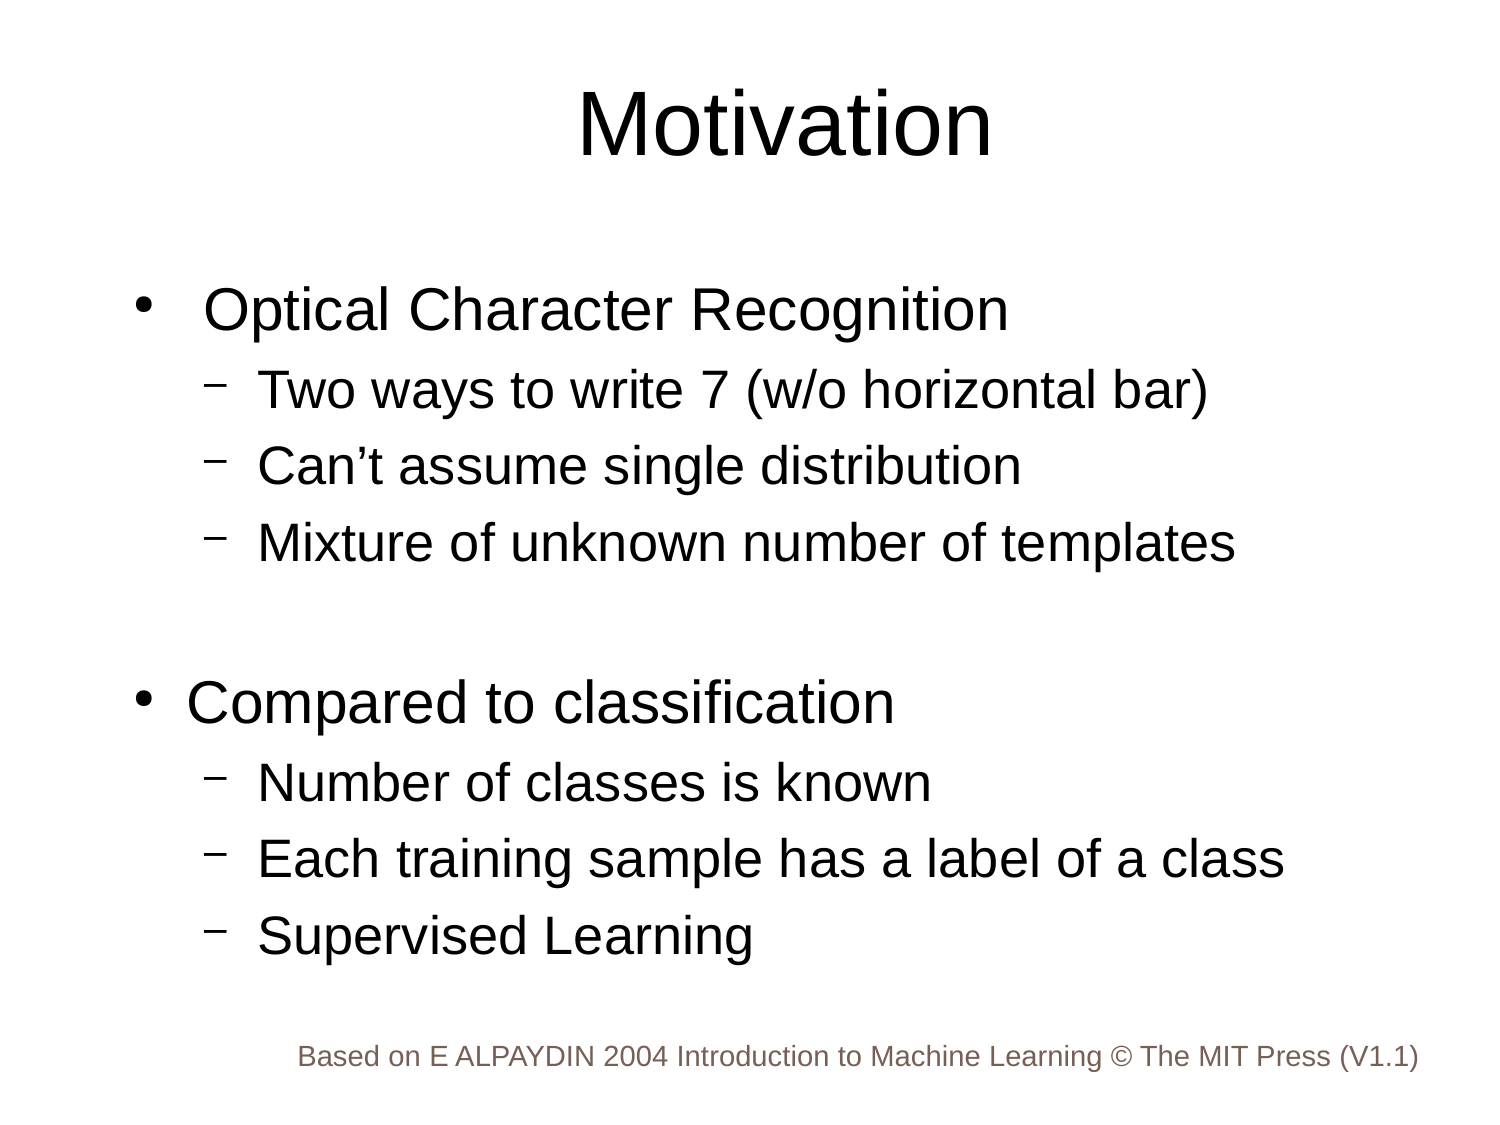

# Motivation
 Optical Character Recognition
Two ways to write 7 (w/o horizontal bar)
Can’t assume single distribution
Mixture of unknown number of templates
Compared to classification
Number of classes is known
Each training sample has a label of a class
Supervised Learning
Based on E ALPAYDIN 2004 Introduction to Machine Learning © The MIT Press (V1.1)